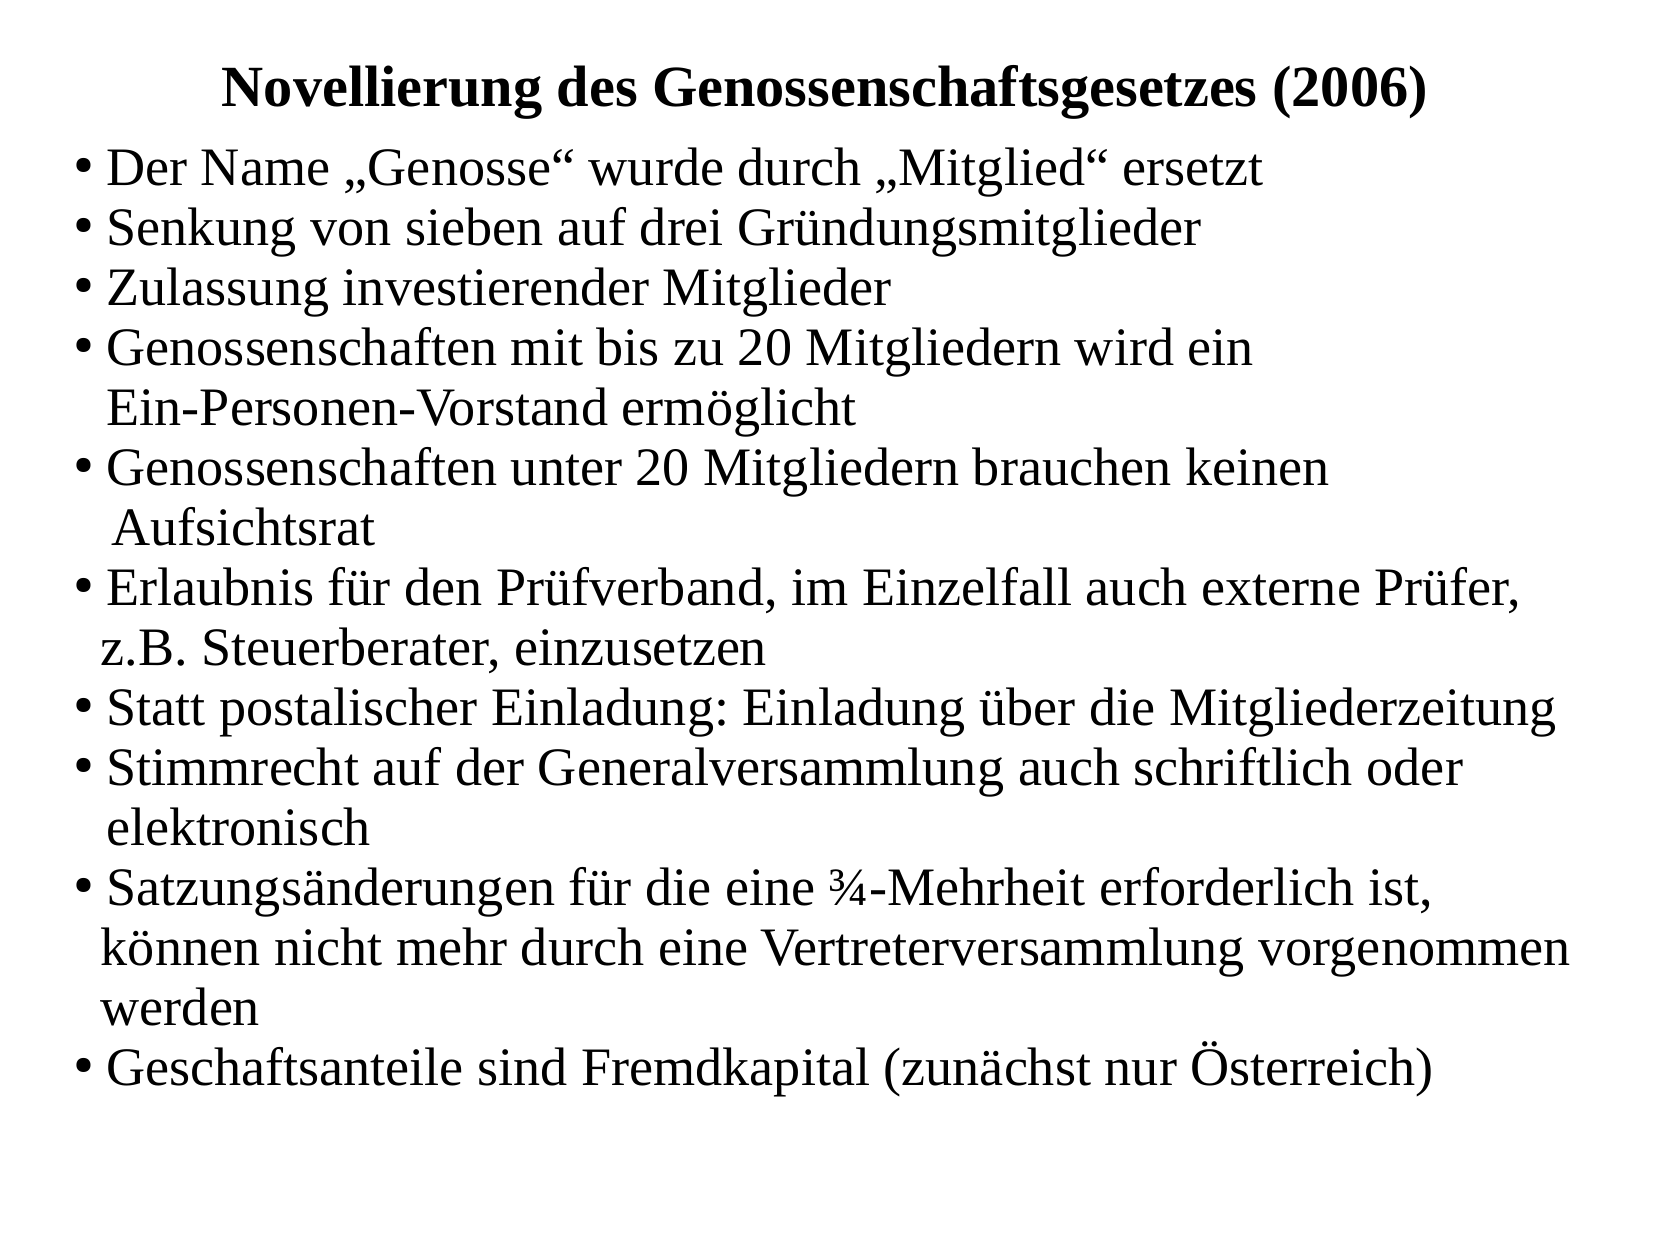

Novellierung des Genossenschaftsgesetzes (2006)
 Der Name „Genosse“ wurde durch „Mitglied“ ersetzt
 Senkung von sieben auf drei Gründungsmitglieder
 Zulassung investierender Mitglieder
 Genossenschaften mit bis zu 20 Mitgliedern wird ein
 Ein-Personen-Vorstand ermöglicht
 Genossenschaften unter 20 Mitgliedern brauchen keinen Aufsichtsrat
 Erlaubnis für den Prüfverband, im Einzelfall auch externe Prüfer, z.B. Steuerberater, einzusetzen
 Statt postalischer Einladung: Einladung über die Mitgliederzeitung
 Stimmrecht auf der Generalversammlung auch schriftlich oder
 elektronisch
 Satzungsänderungen für die eine ¾-Mehrheit erforderlich ist, können nicht mehr durch eine Vertreterversammlung vorgenommen werden
 Geschaftsanteile sind Fremdkapital (zunächst nur Österreich)